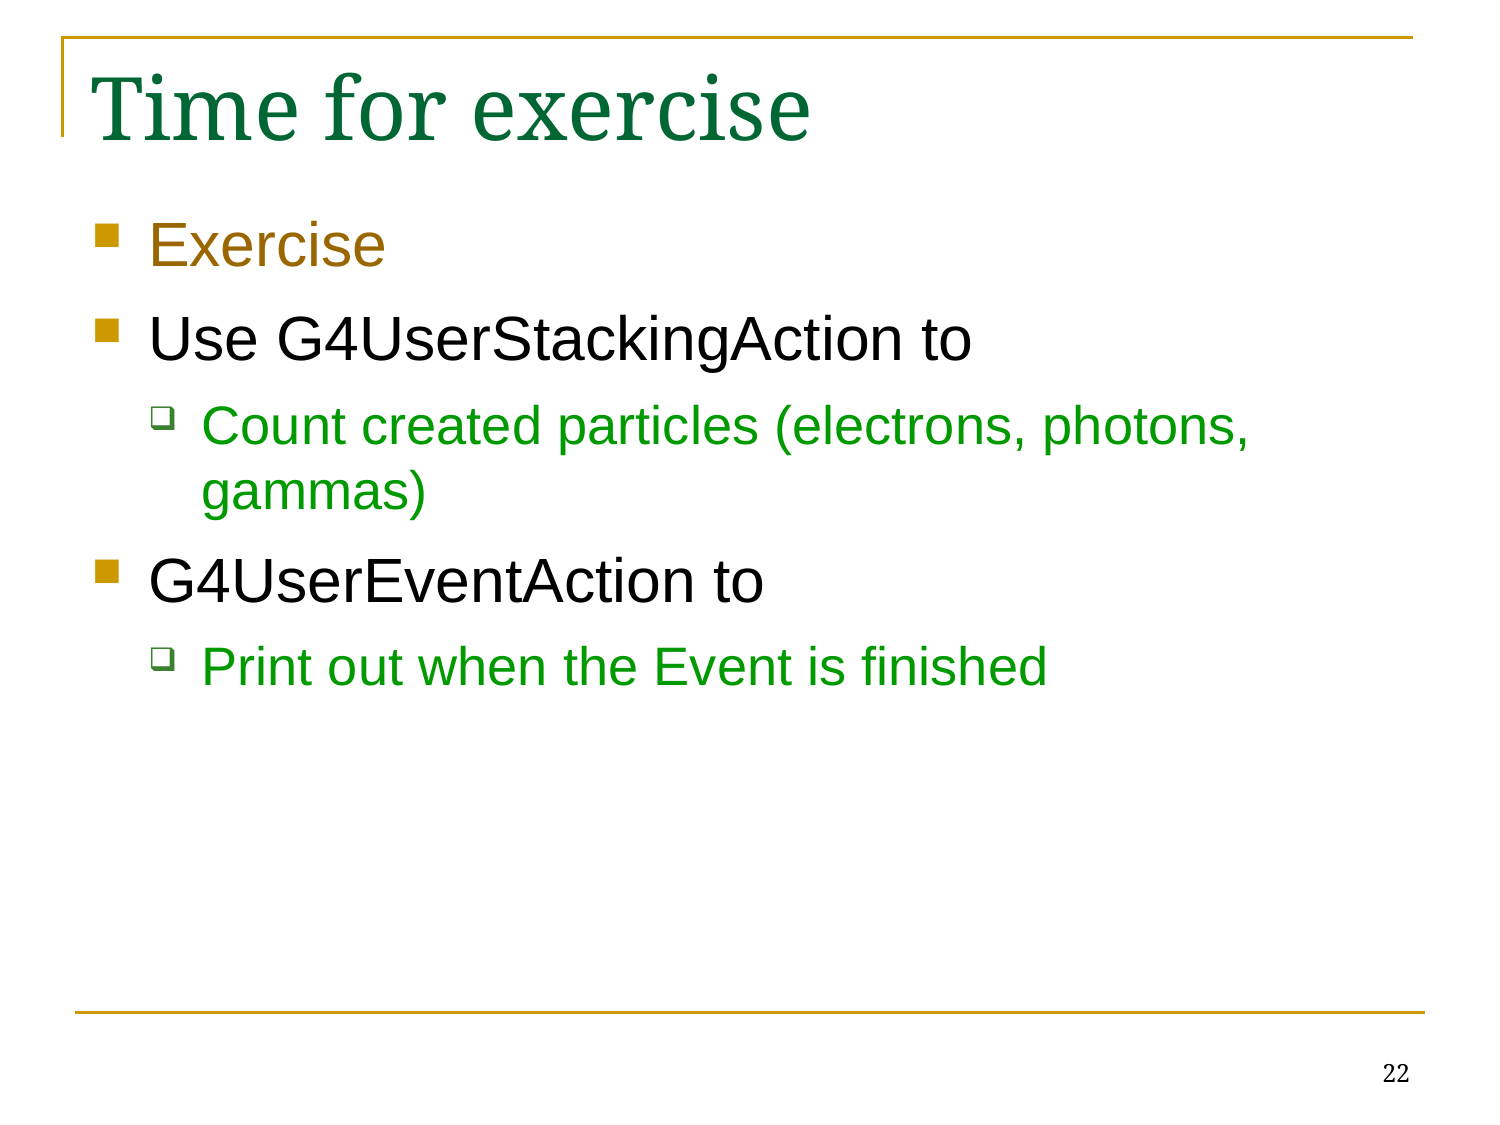

# Time for exercise
Exercise
Use G4UserStackingAction to
Count created particles (electrons, photons, gammas)
G4UserEventAction to
Print out when the Event is finished